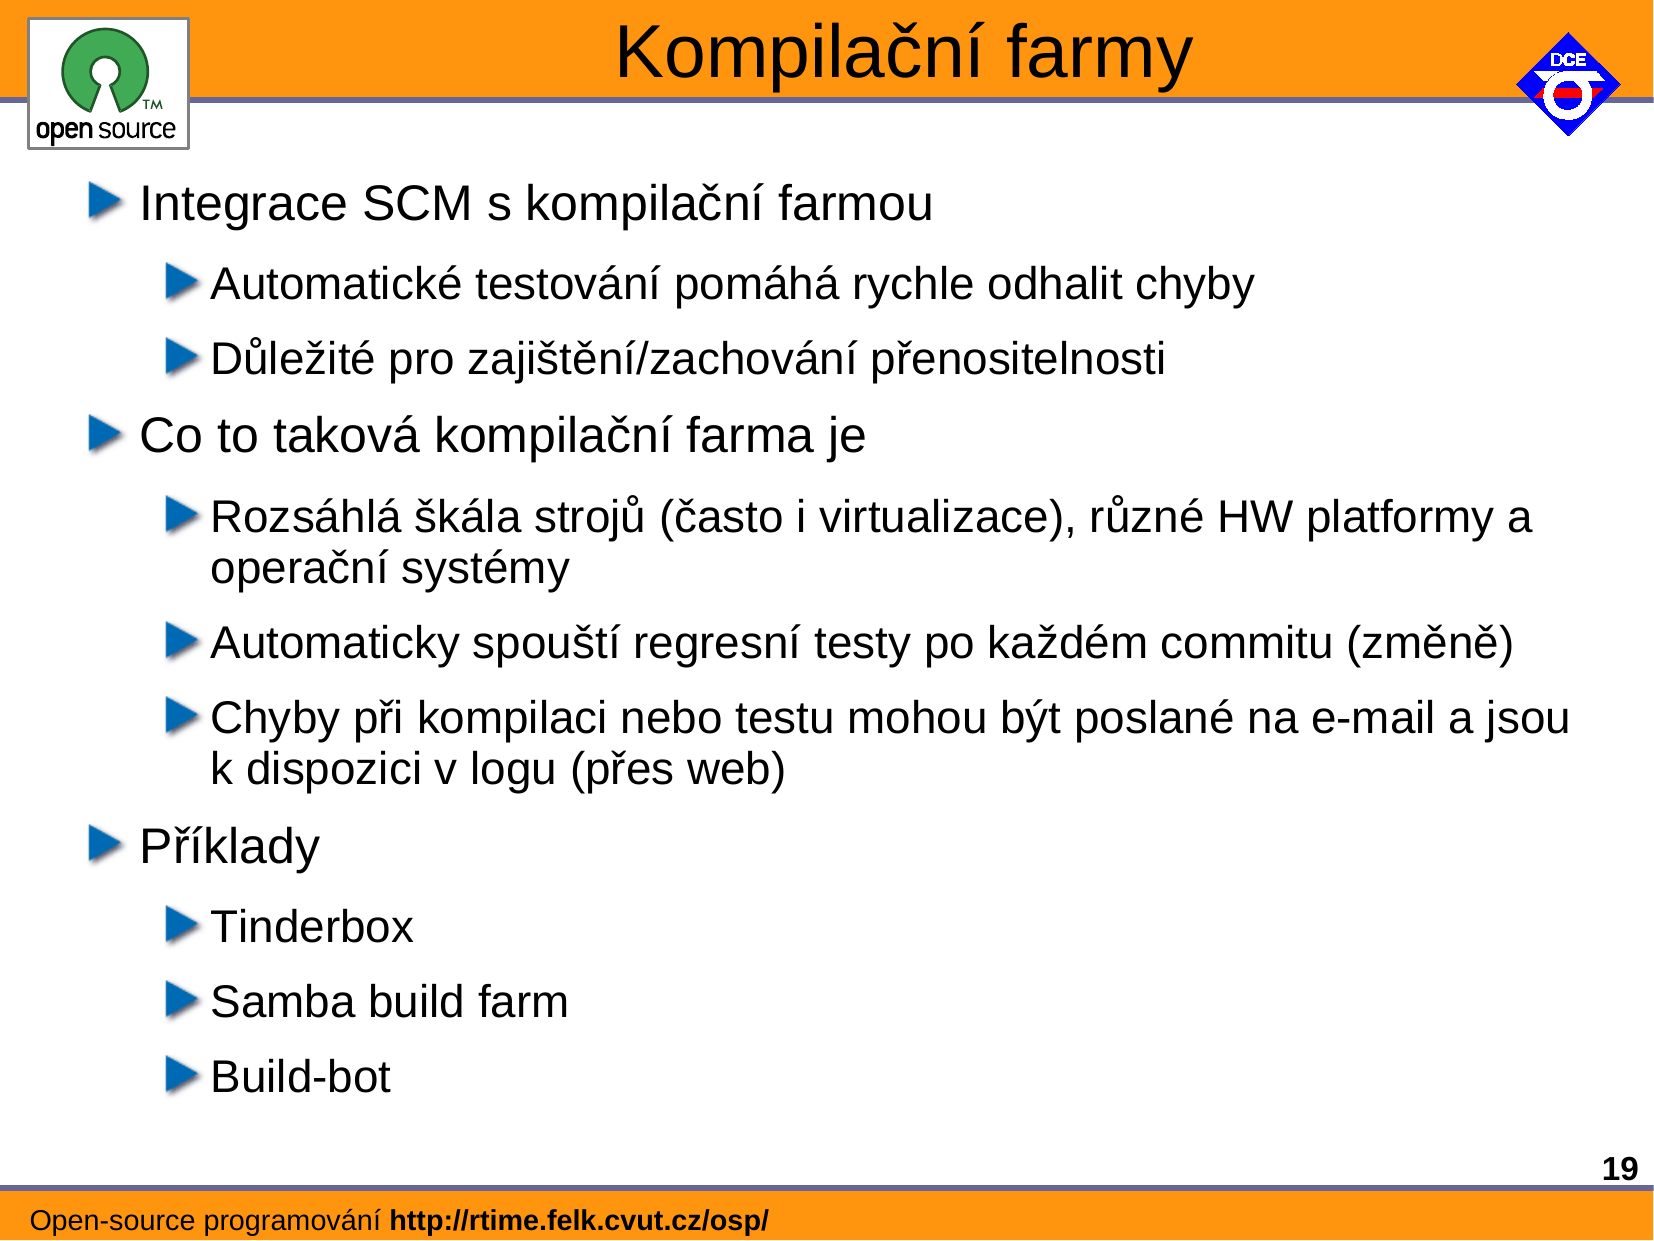

# Kompilační farmy
Integrace SCM s kompilační farmou
Automatické testování pomáhá rychle odhalit chyby
Důležité pro zajištění/zachování přenositelnosti
Co to taková kompilační farma je
Rozsáhlá škála strojů (často i virtualizace), různé HW platformy a operační systémy
Automaticky spouští regresní testy po každém commitu (změně)
Chyby při kompilaci nebo testu mohou být poslané na e-mail a jsou k dispozici v logu (přes web)
Příklady
Tinderbox
Samba build farm
Build-bot